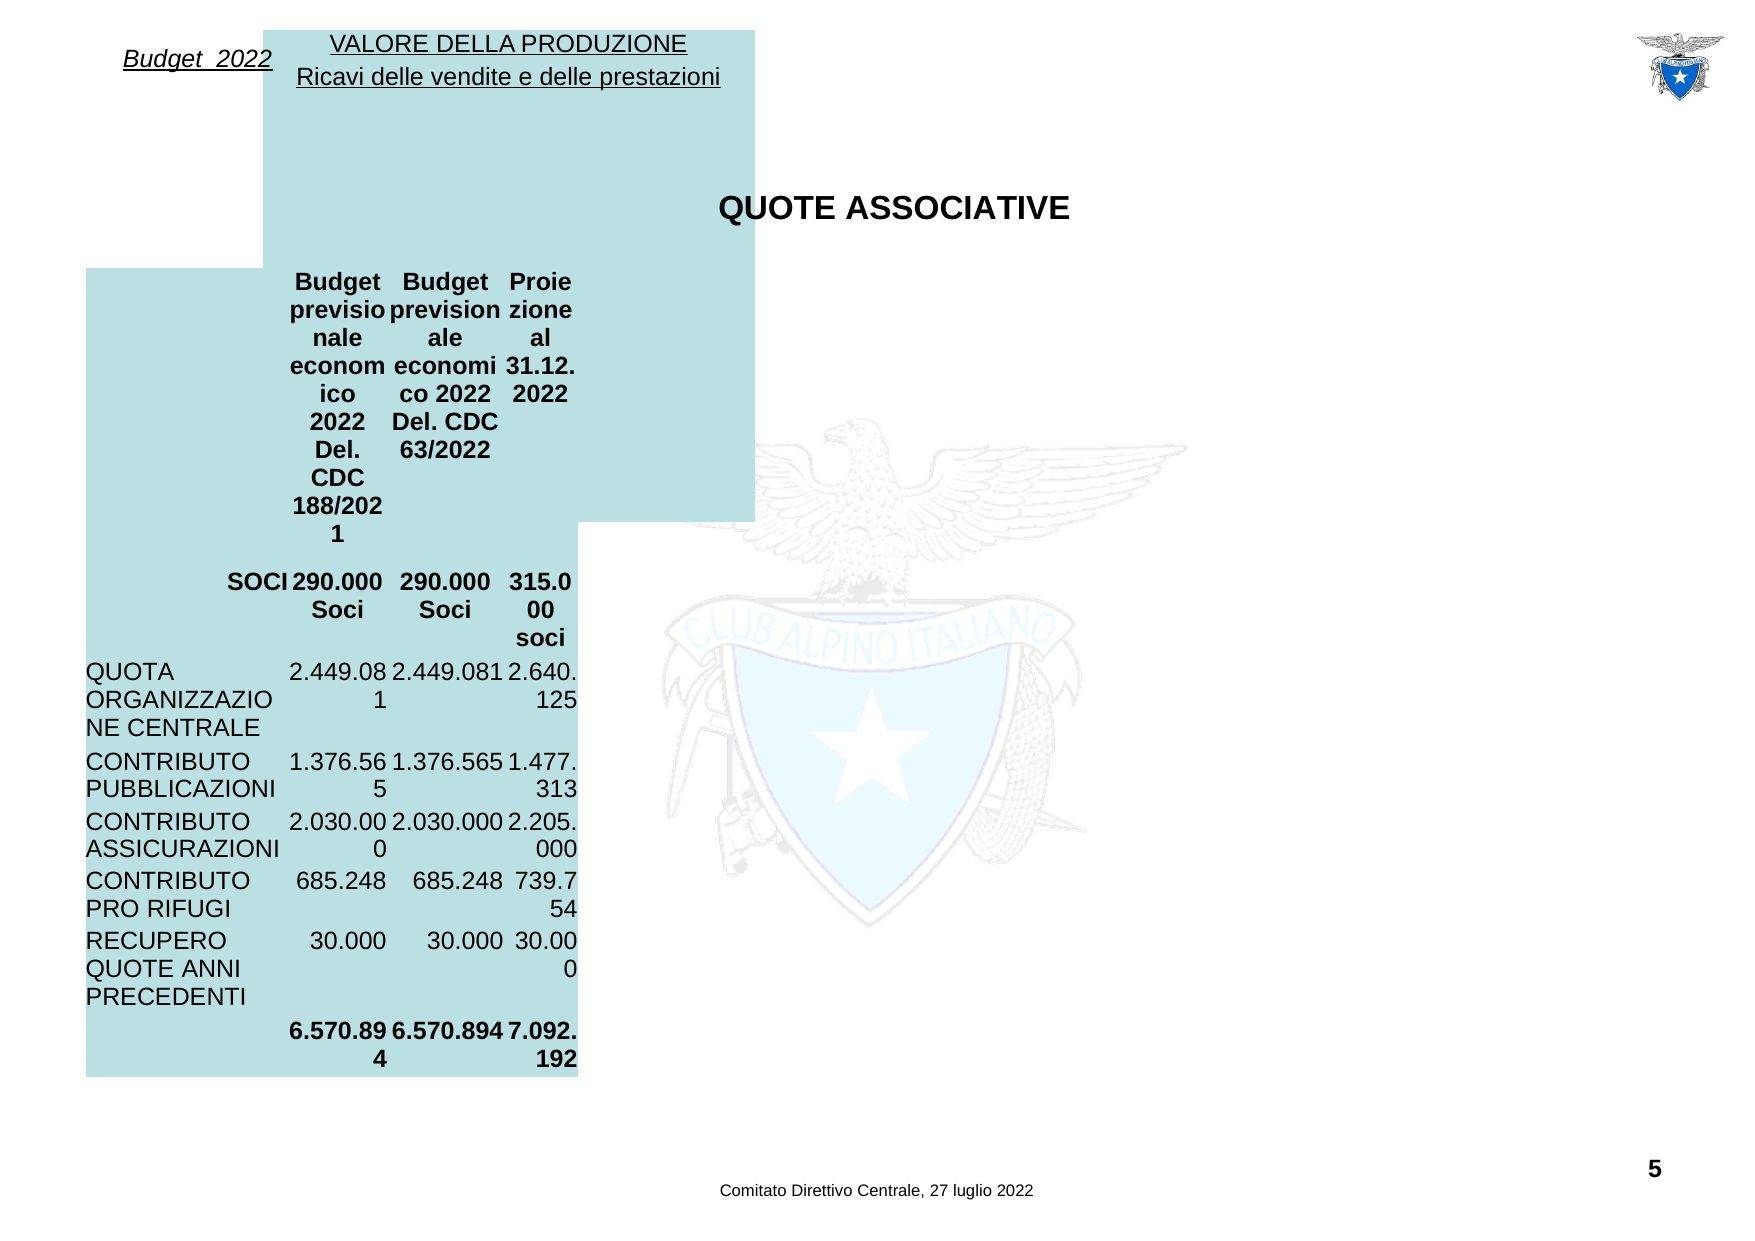

| VALORE DELLA PRODUZIONE Ricavi delle vendite e delle prestazioni |
| --- |
Budget 2022
QUOTE ASSOCIATIVE
| | Budget previsionale economico 2022 Del. CDC 188/2021 | Budget previsionale economico 2022 Del. CDC 63/2022 | Proiezione al 31.12.2022 |
| --- | --- | --- | --- |
| SOCI | 290.000 Soci | 290.000 Soci | 315.000 soci |
| QUOTA ORGANIZZAZIONE CENTRALE | 2.449.081 | 2.449.081 | 2.640.125 |
| CONTRIBUTO PUBBLICAZIONI | 1.376.565 | 1.376.565 | 1.477.313 |
| CONTRIBUTO ASSICURAZIONI | 2.030.000 | 2.030.000 | 2.205.000 |
| CONTRIBUTO PRO RIFUGI | 685.248 | 685.248 | 739.754 |
| RECUPERO QUOTE ANNI PRECEDENTI | 30.000 | 30.000 | 30.000 |
| | 6.570.894 | 6.570.894 | 7.092.192 |
5
Comitato Direttivo Centrale, 27 luglio 2022